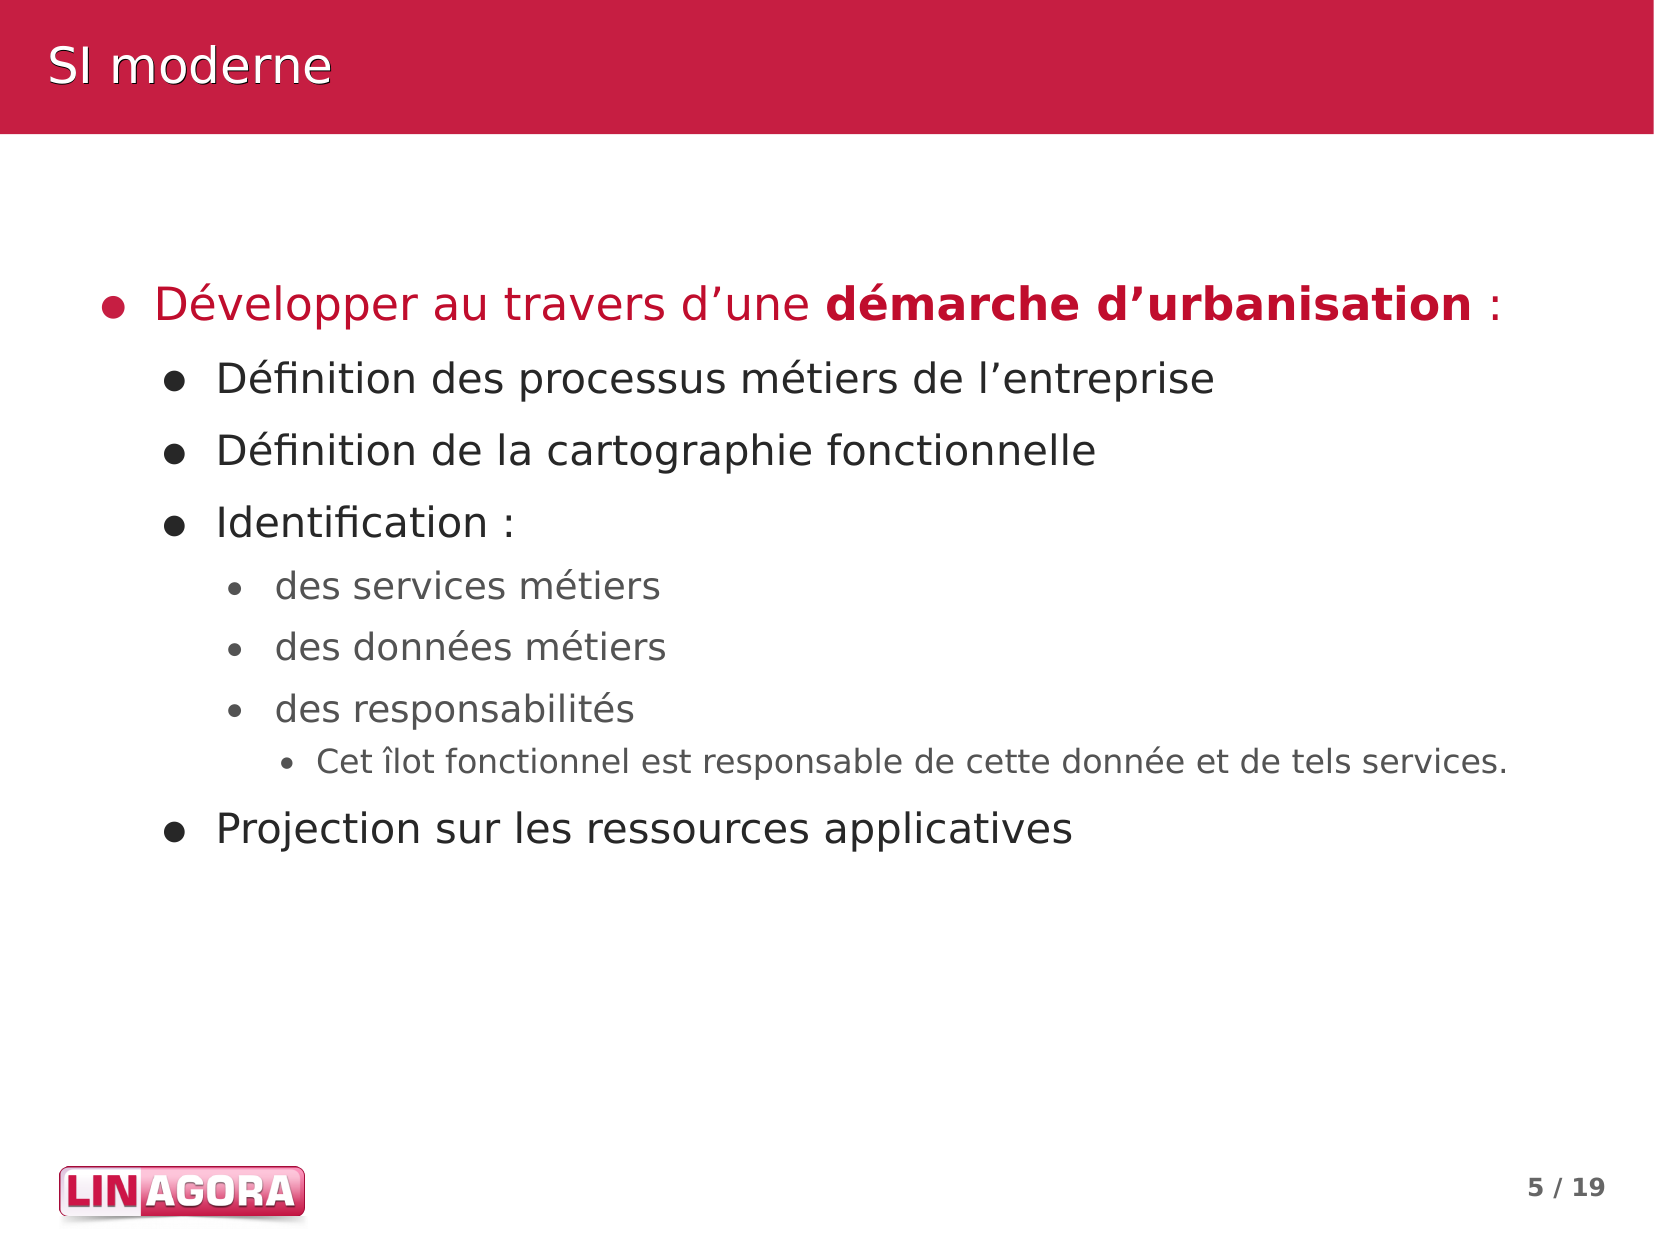

# SI moderne
Développer au travers d’une démarche d’urbanisation :
Définition des processus métiers de l’entreprise
Définition de la cartographie fonctionnelle
Identification :
des services métiers
des données métiers
des responsabilités
Cet îlot fonctionnel est responsable de cette donnée et de tels services.
Projection sur les ressources applicatives